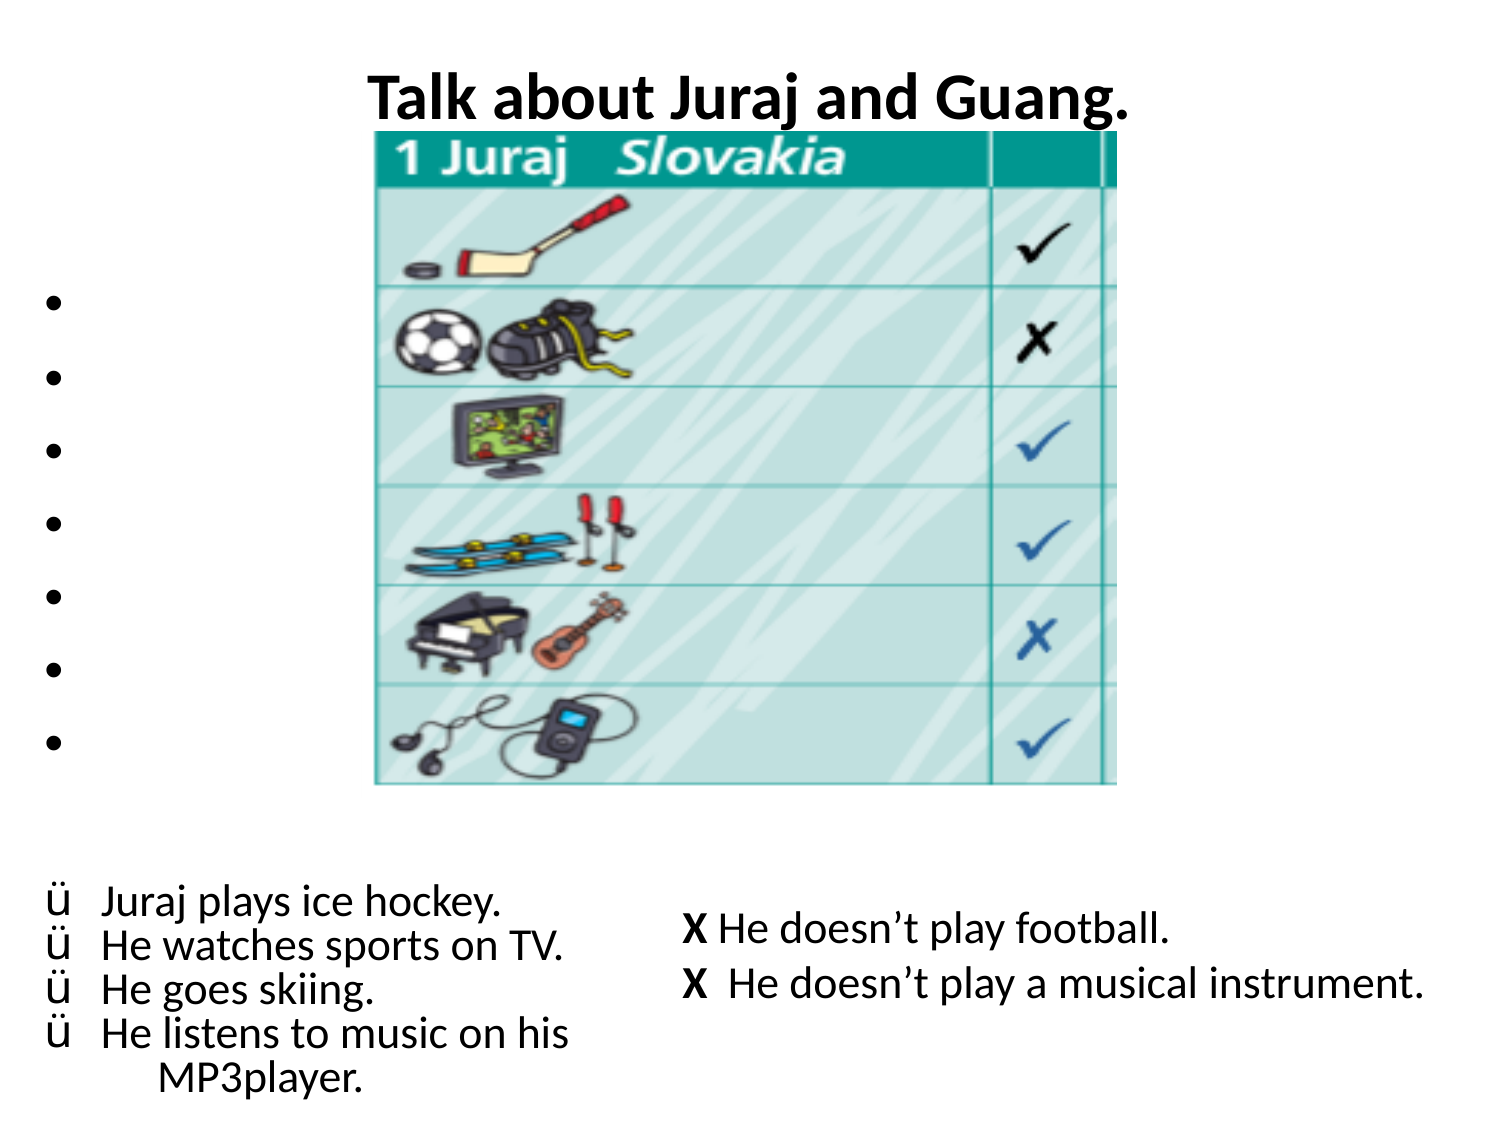

# Talk about Juraj and Guang.
X He doesn’t play football.
X He doesn’t play a musical instrument.
Juraj plays ice hockey.
He watches sports on TV.
He goes skiing.
He listens to music on his MP3player.